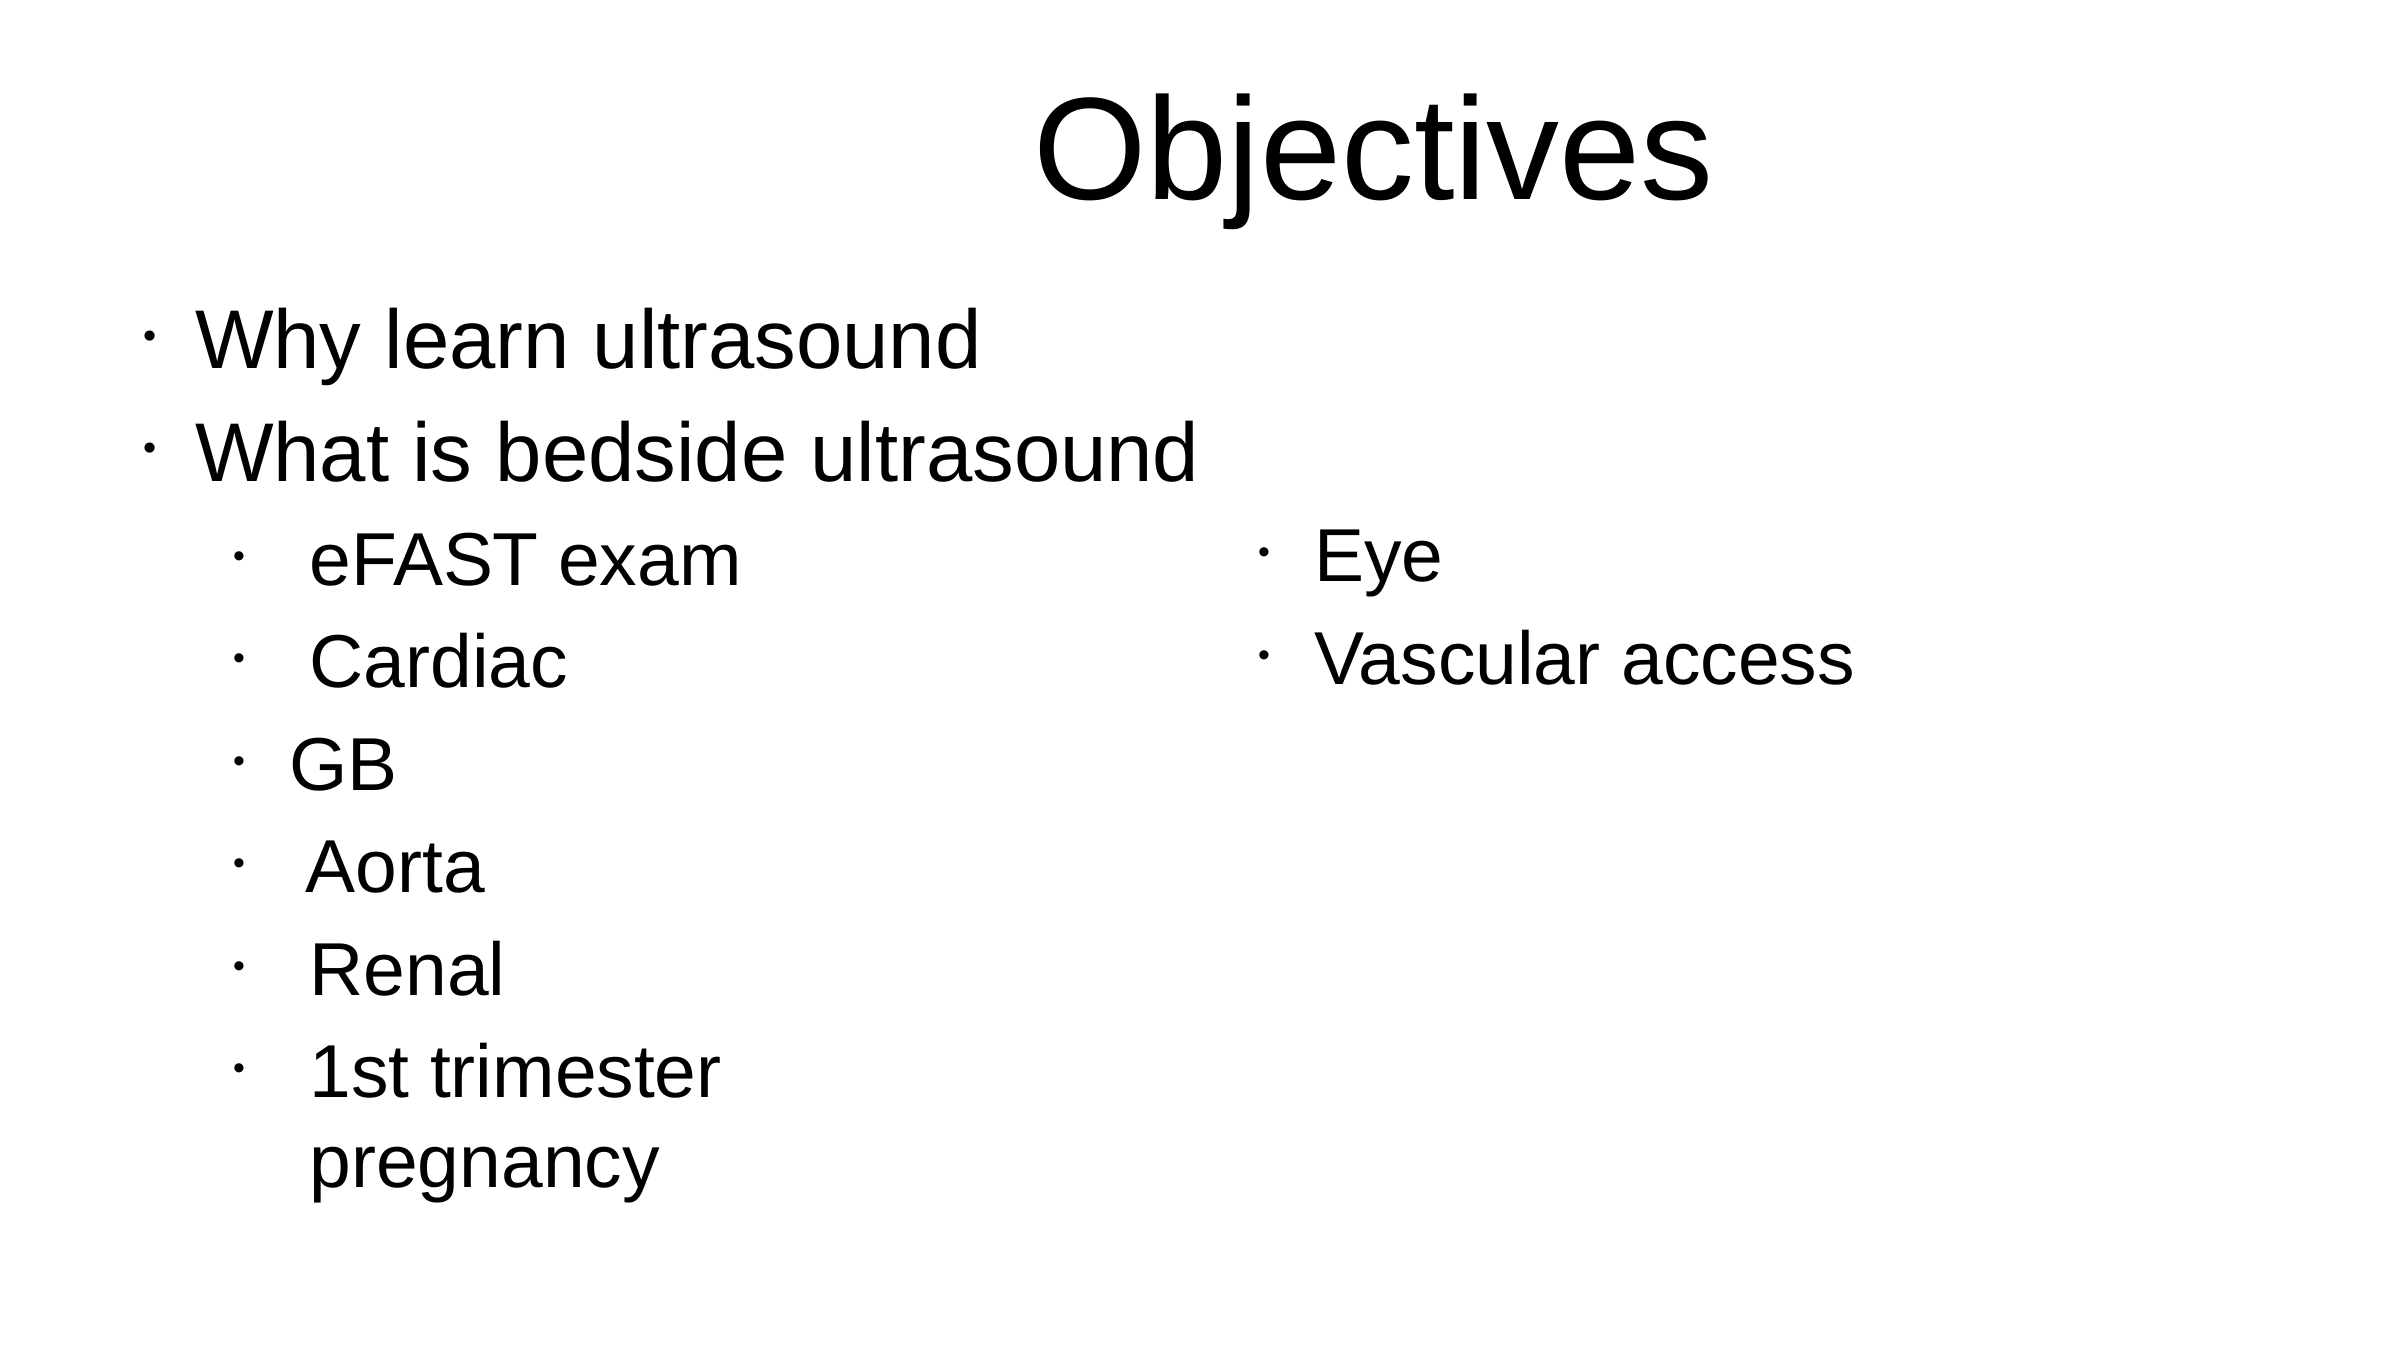

# Objectives
Why learn ultrasound
What is bedside ultrasound
eFAST exam
Cardiac
GB
Aorta
Renal
1st trimester	pregnancy
Eye
Vascular access